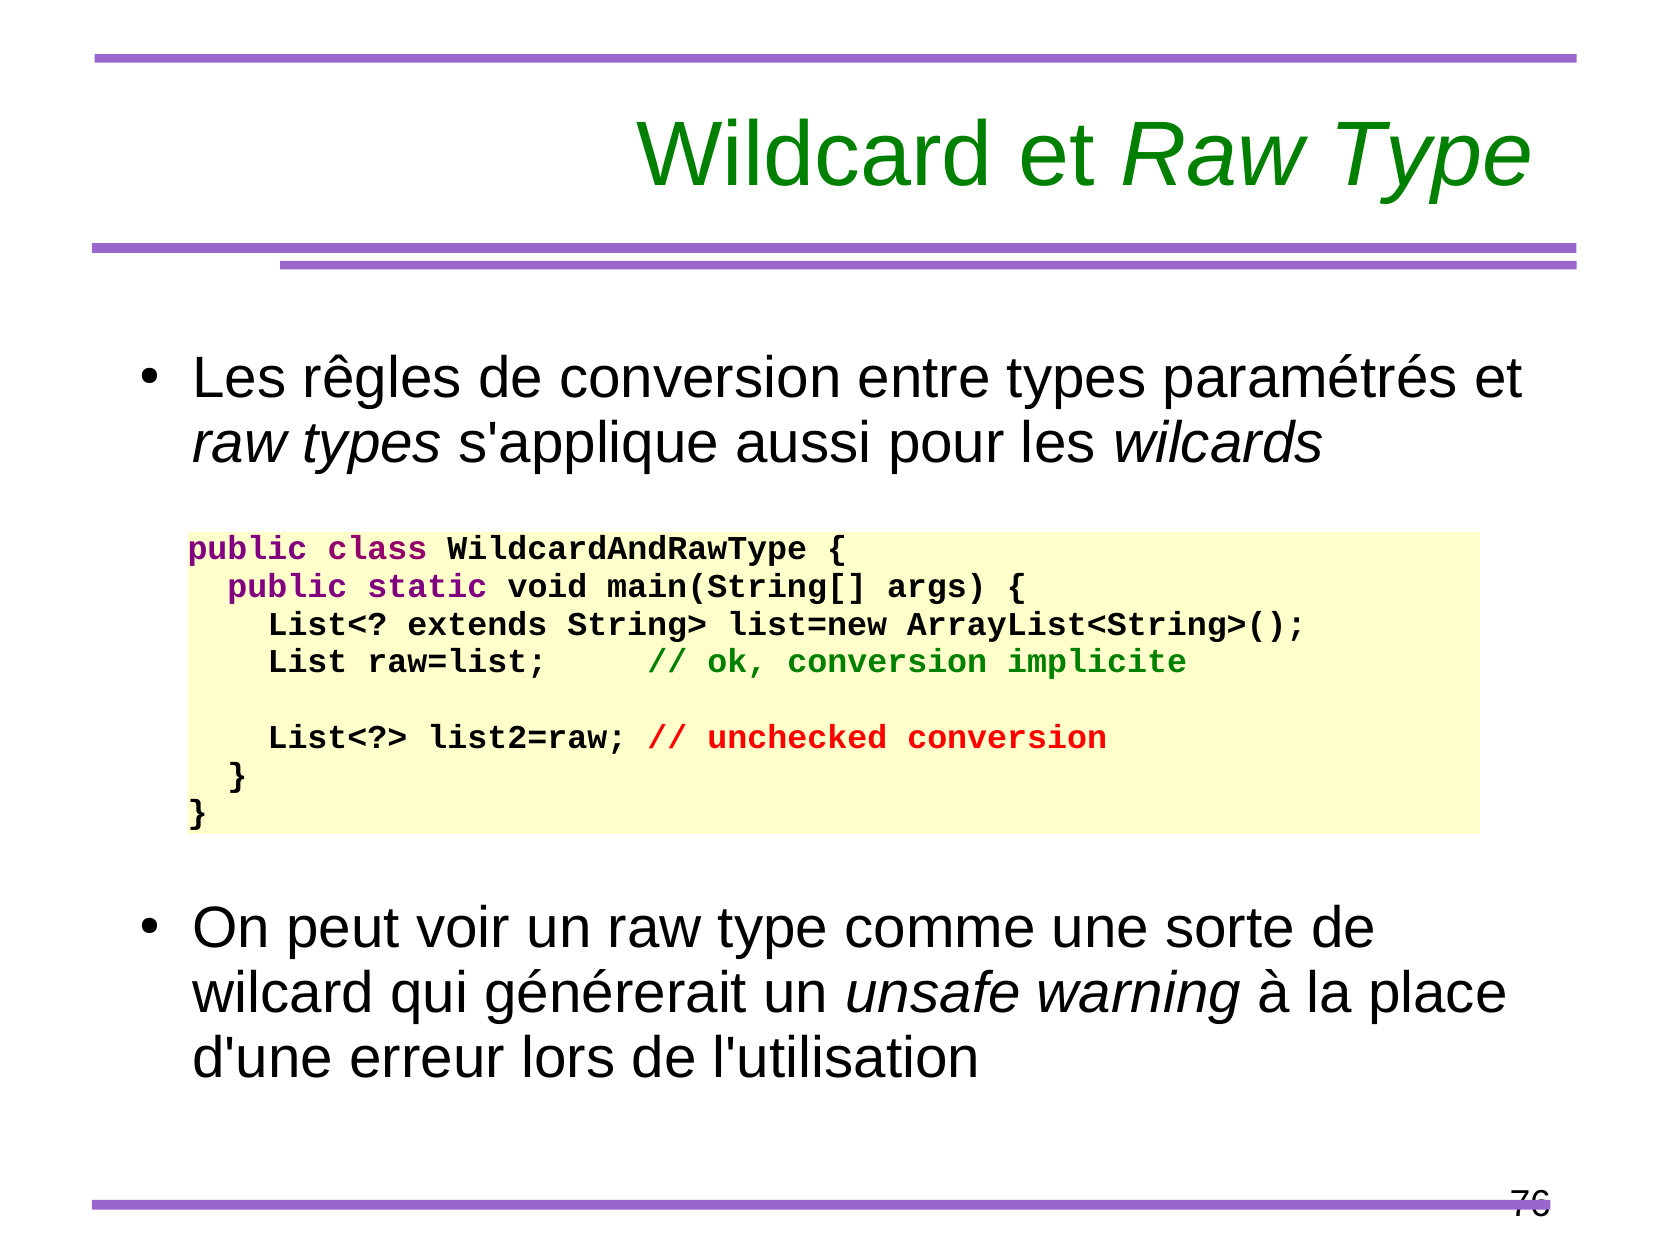

# Wildcard et Raw Type
Les rêgles de conversion entre types paramétrés et raw types s'applique aussi pour les wilcards
On peut voir un raw type comme une sorte de wilcard qui générerait un unsafe warning à la place d'une erreur lors de l'utilisation
public class WildcardAndRawType {
 public static void main(String[] args) {
 List<? extends String> list=new ArrayList<String>();
 List raw=list; // ok, conversion implicite
 List<?> list2=raw; // unchecked conversion
 }
}